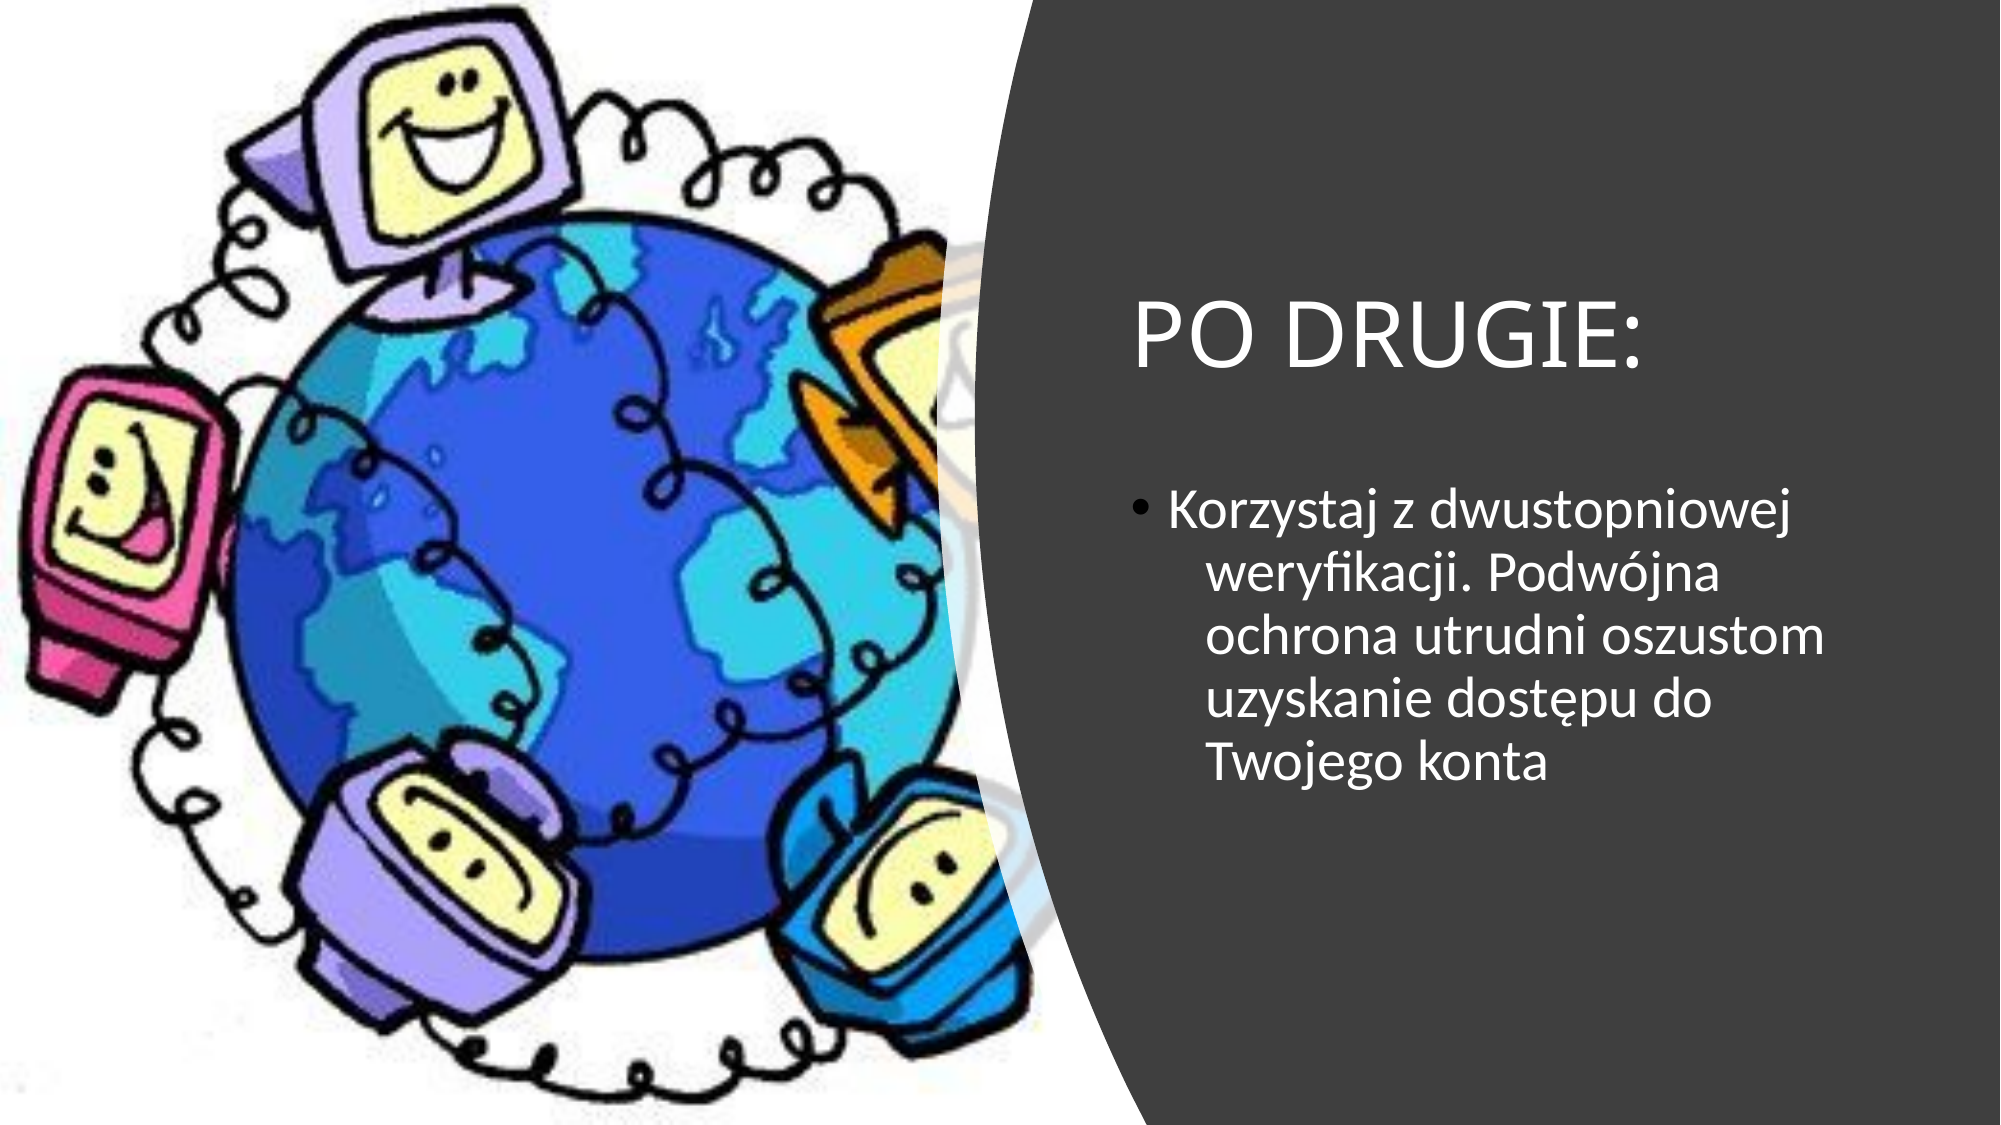

# PO DRUGIE:
Korzystaj z dwustopniowej weryfikacji. Podwójna ochrona utrudni oszustom uzyskanie dostępu do Twojego konta